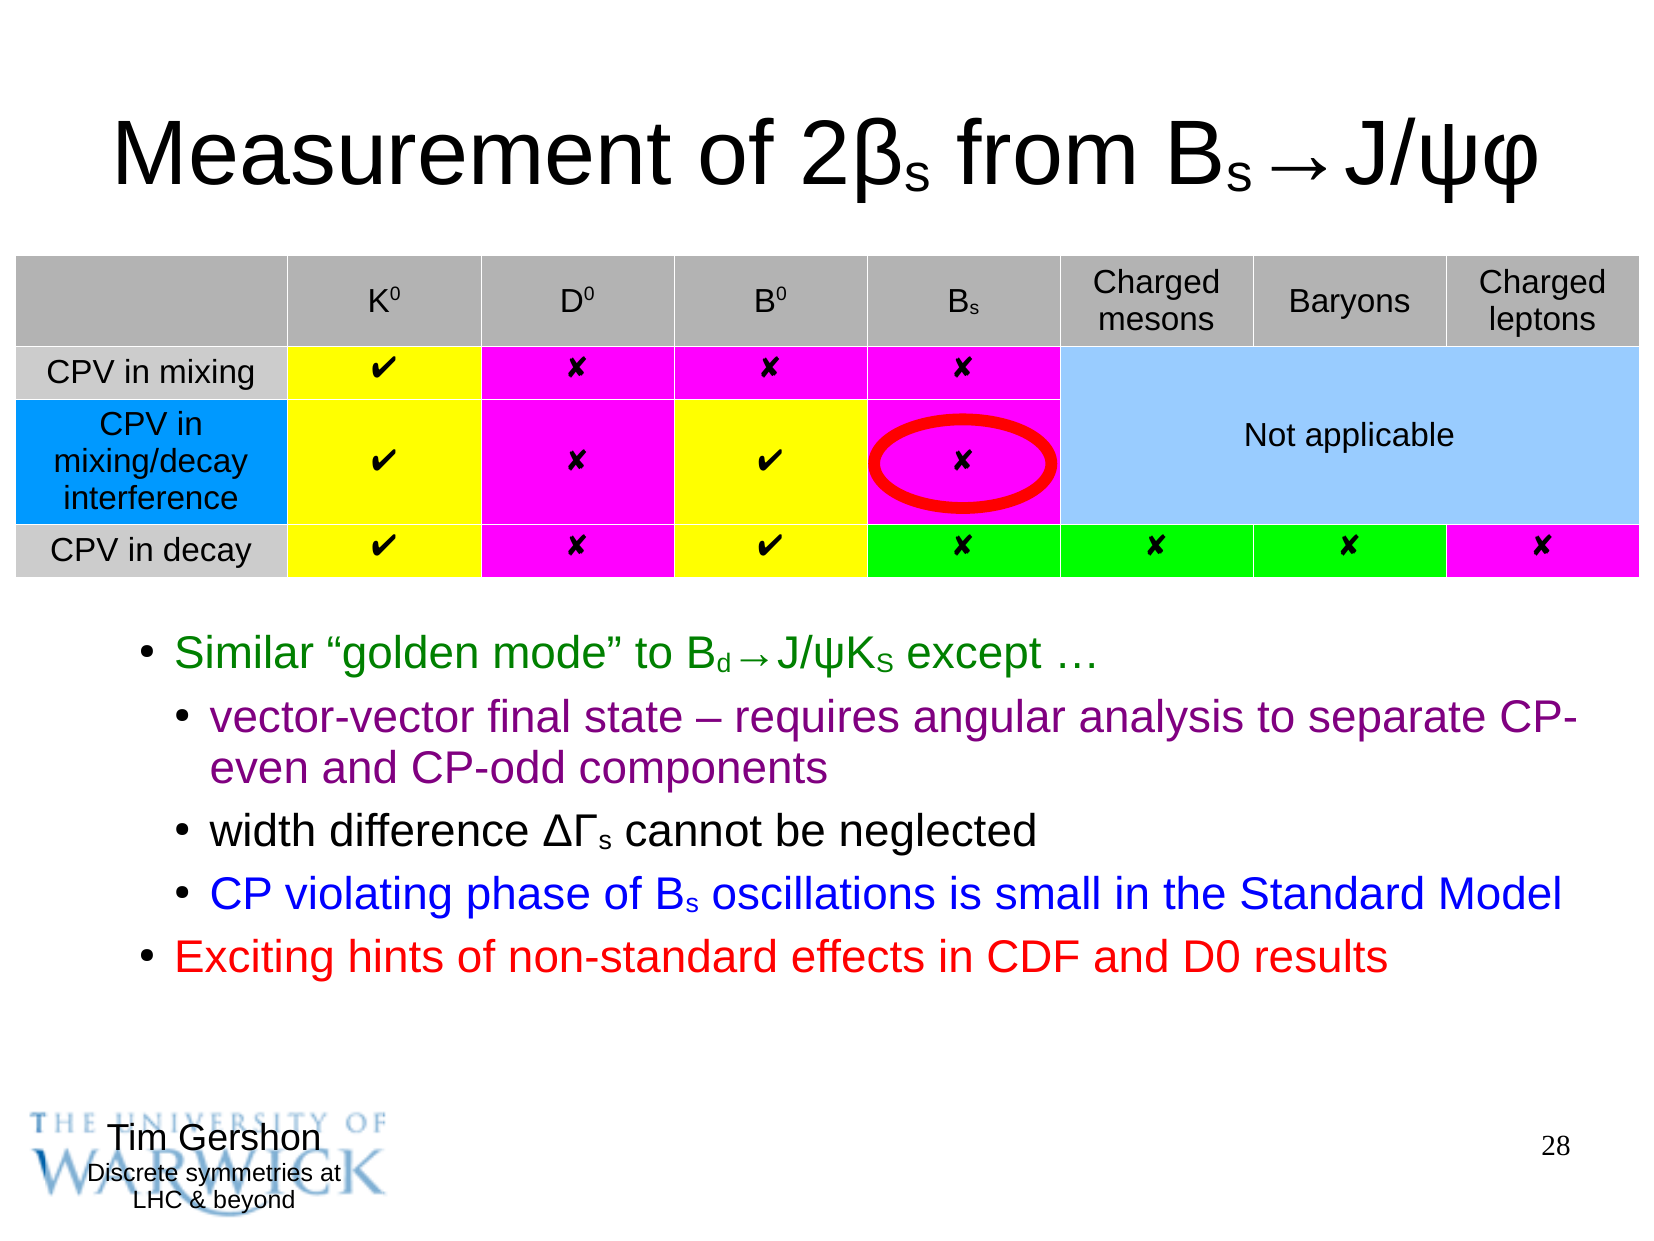

# Measurement of 2βs from Bs→J/ψφ
| | K0 | D0 | B0 | Bs | Charged mesons | Baryons | Charged leptons |
| --- | --- | --- | --- | --- | --- | --- | --- |
| CPV in mixing | ✔ | ✘ | ✘ | ✘ | Not applicable | | |
| CPV in mixing/decay interference | ✔ | ✘ | ✔ | ✘ | | | |
| CPV in decay | ✔ | ✘ | ✔ | ✘ | ✘ | ✘ | ✘ |
Similar “golden mode” to Bd→J/ψKS except …
vector-vector final state – requires angular analysis to separate CP-even and CP-odd components
width difference ΔΓs cannot be neglected
CP violating phase of Bs oscillations is small in the Standard Model
Exciting hints of non-standard effects in CDF and D0 results
Tim Gershon
Discrete symmetries at LHC & beyond
28